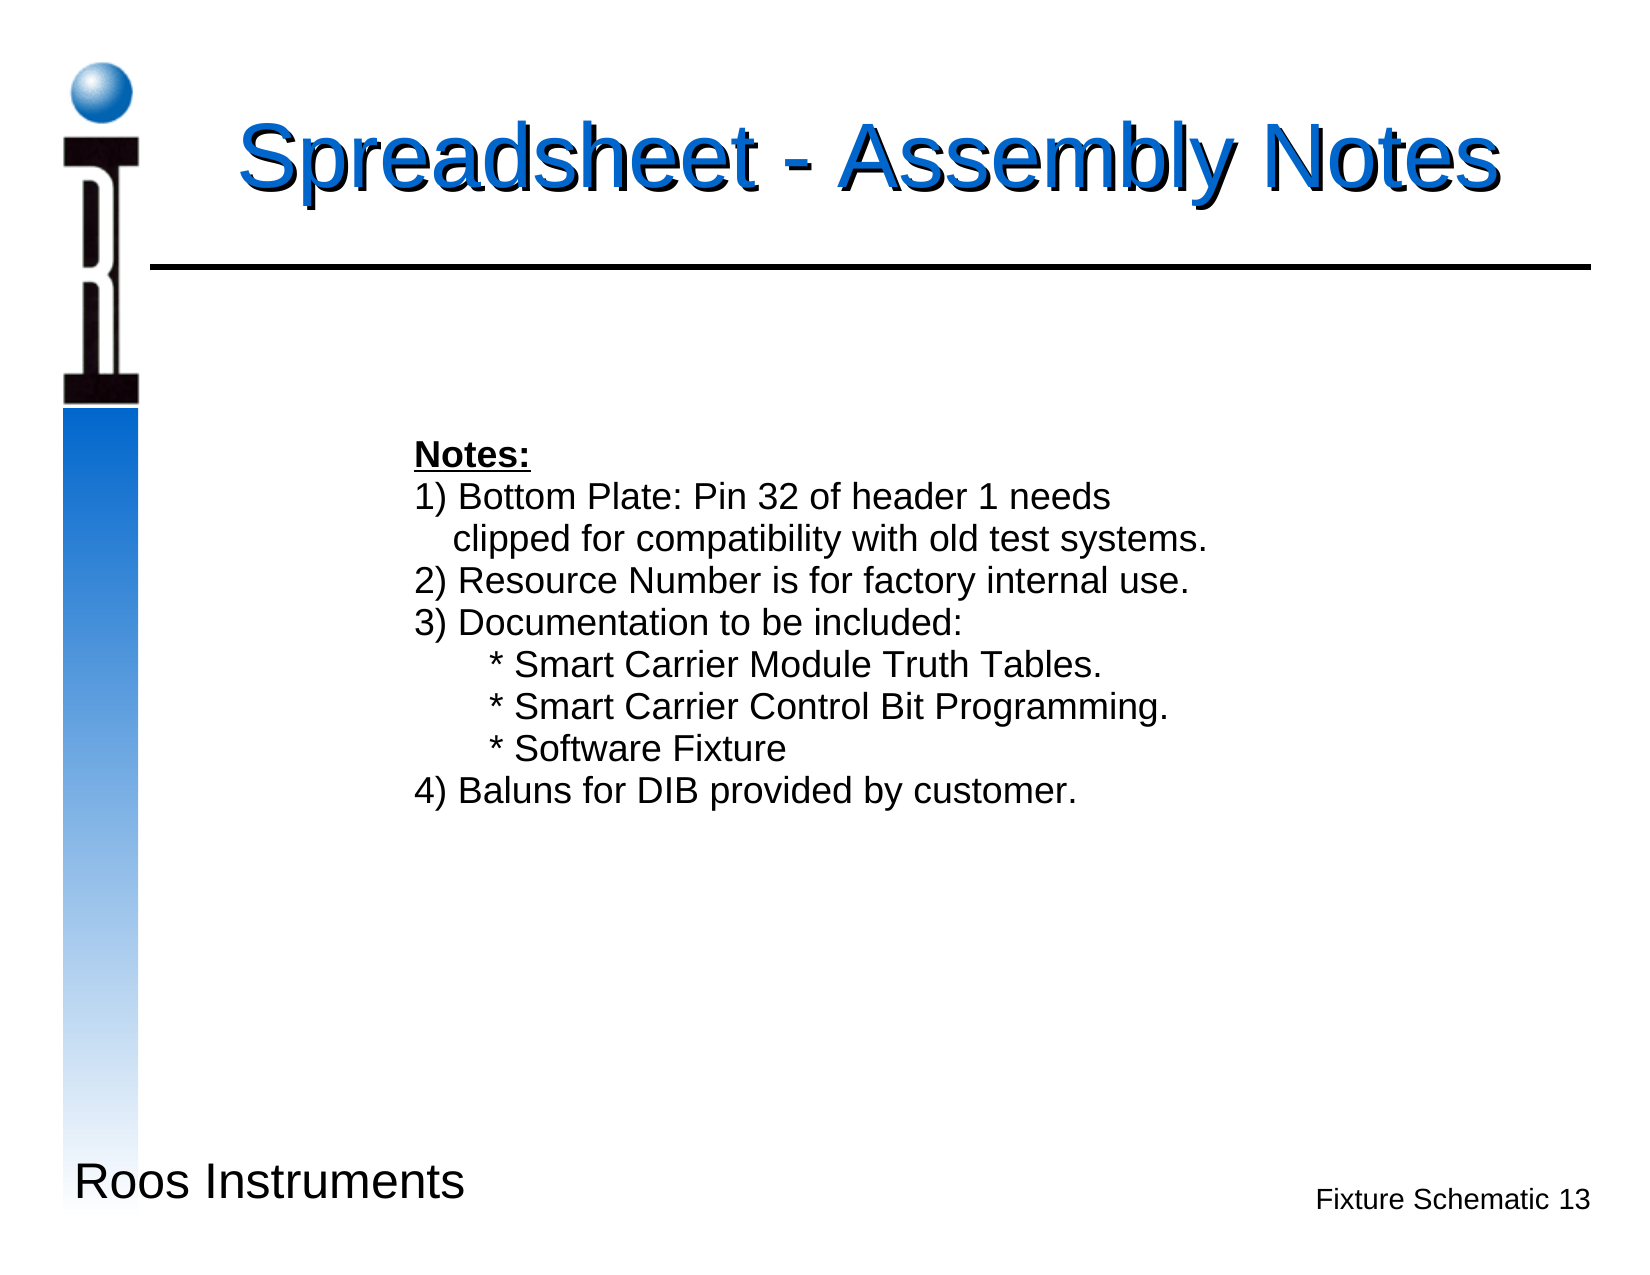

# Spreadsheet - Assembly Notes
Notes:
1) Bottom Plate: Pin 32 of header 1 needs 		 clipped for compatibility with old test systems.
2) Resource Number is for factory internal use.
3) Documentation to be included:
		* Smart Carrier Module Truth Tables.
		* Smart Carrier Control Bit Programming.
		* Software Fixture
4) Baluns for DIB provided by customer.
13